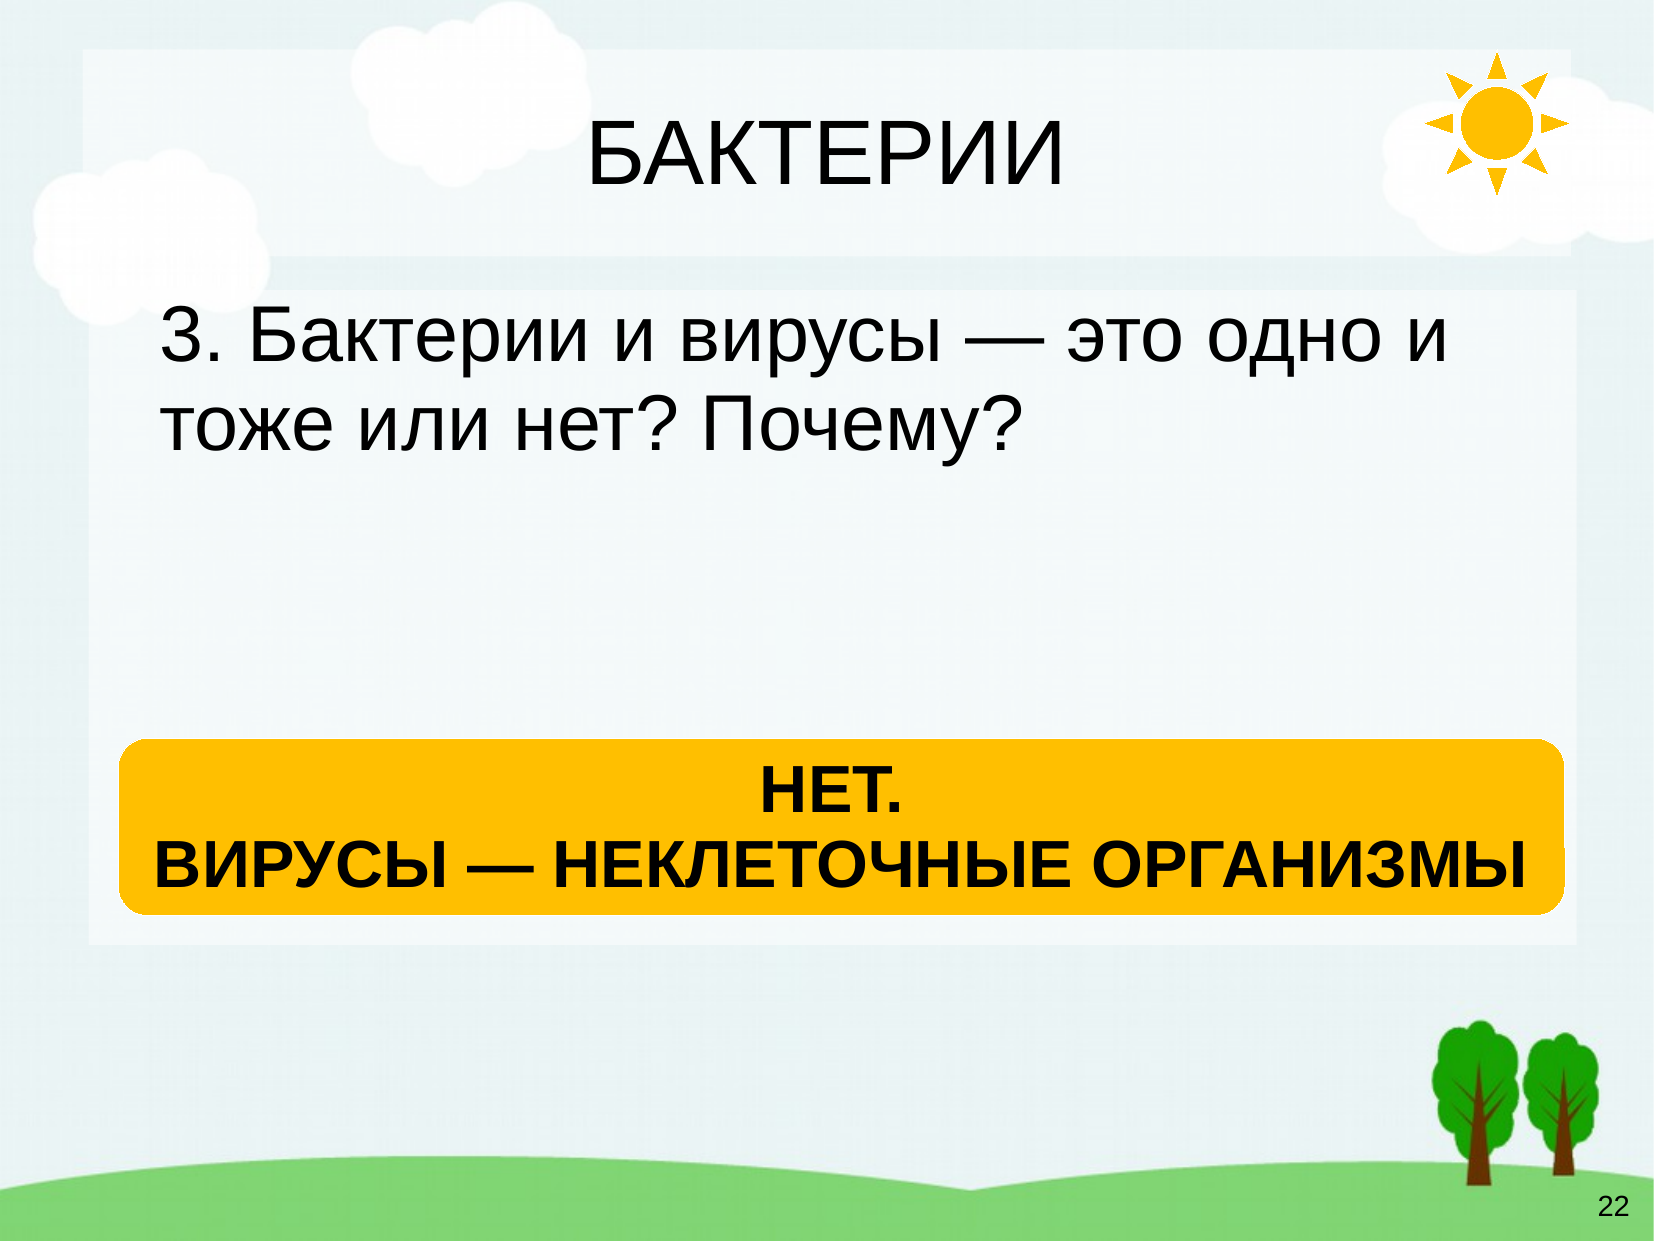

# БАКТЕРИИ
3. Бактерии и вирусы — это одно и тоже или нет? Почему?
НЕТ.
ВИРУСЫ — НЕКЛЕТОЧНЫЕ ОРГАНИЗМЫ
22